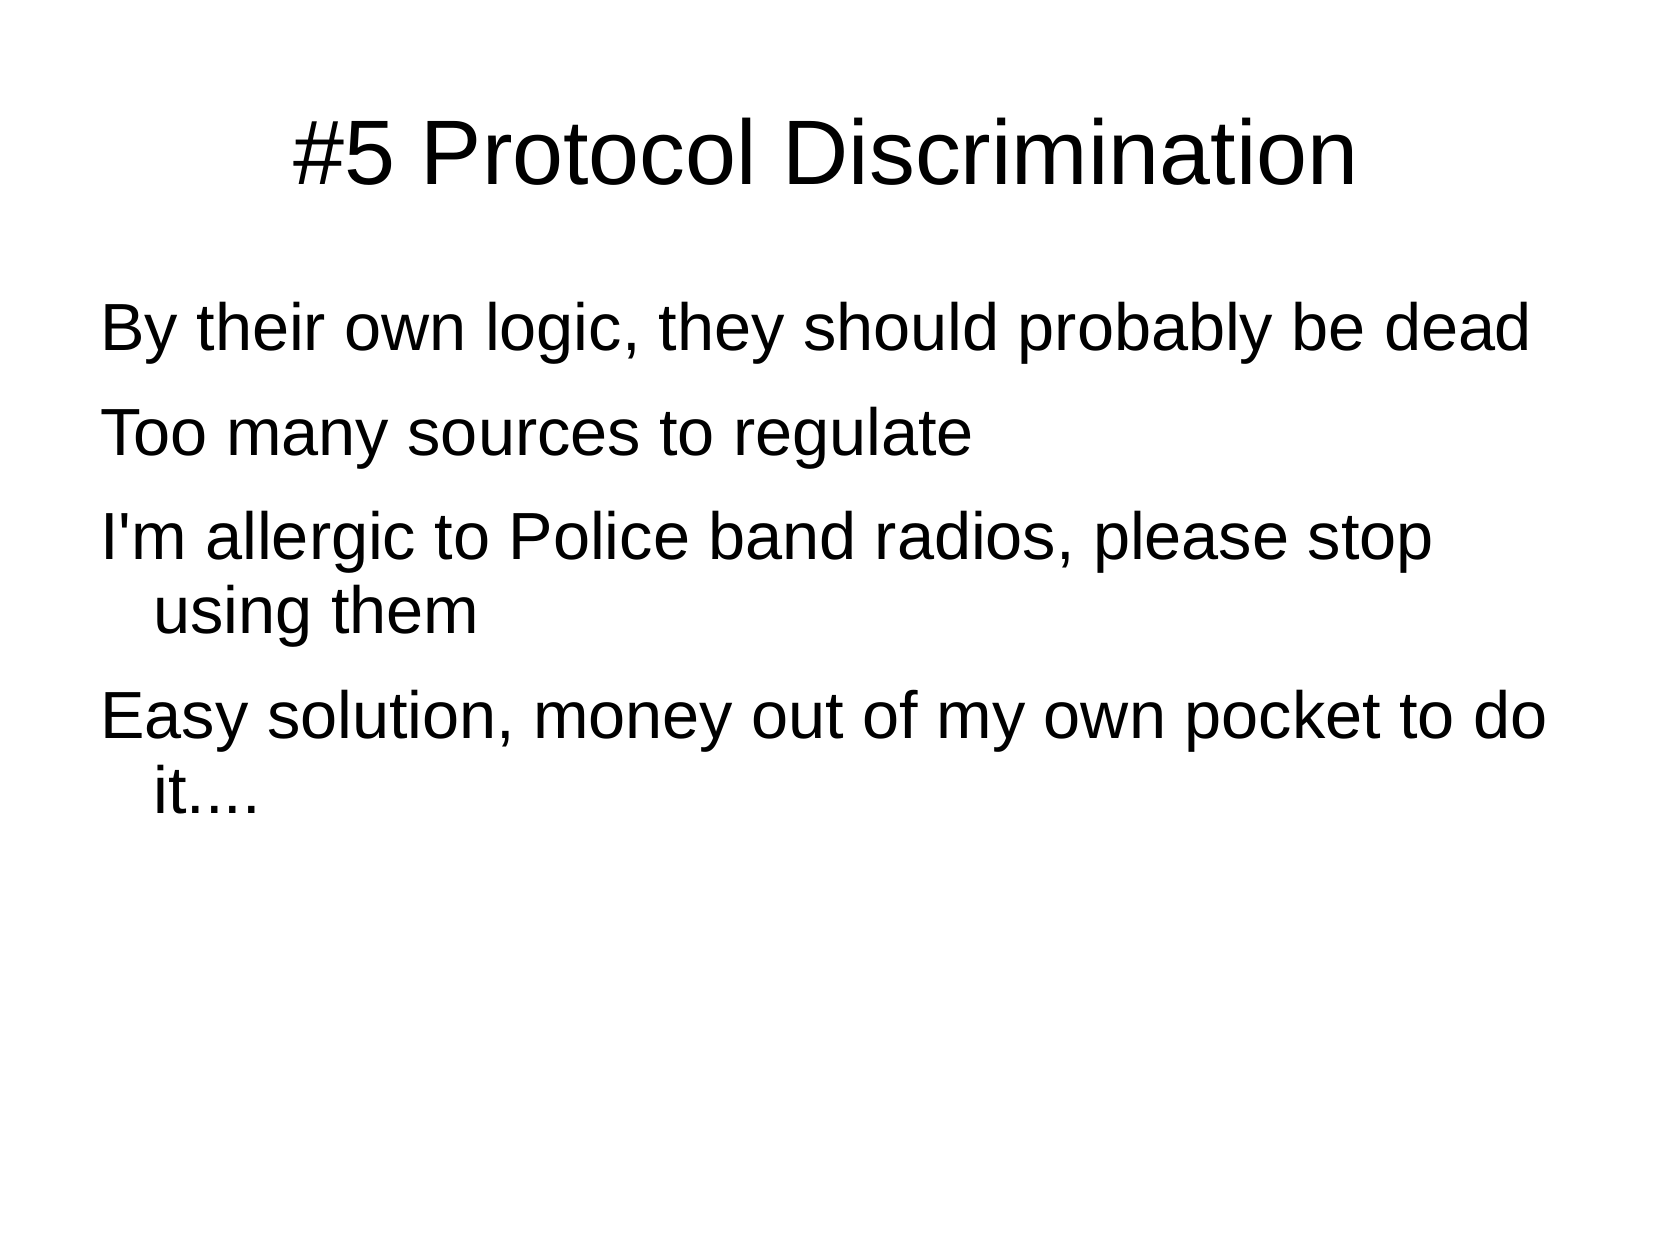

# #5 Protocol Discrimination
By their own logic, they should probably be dead
Too many sources to regulate
I'm allergic to Police band radios, please stop using them
Easy solution, money out of my own pocket to do it....